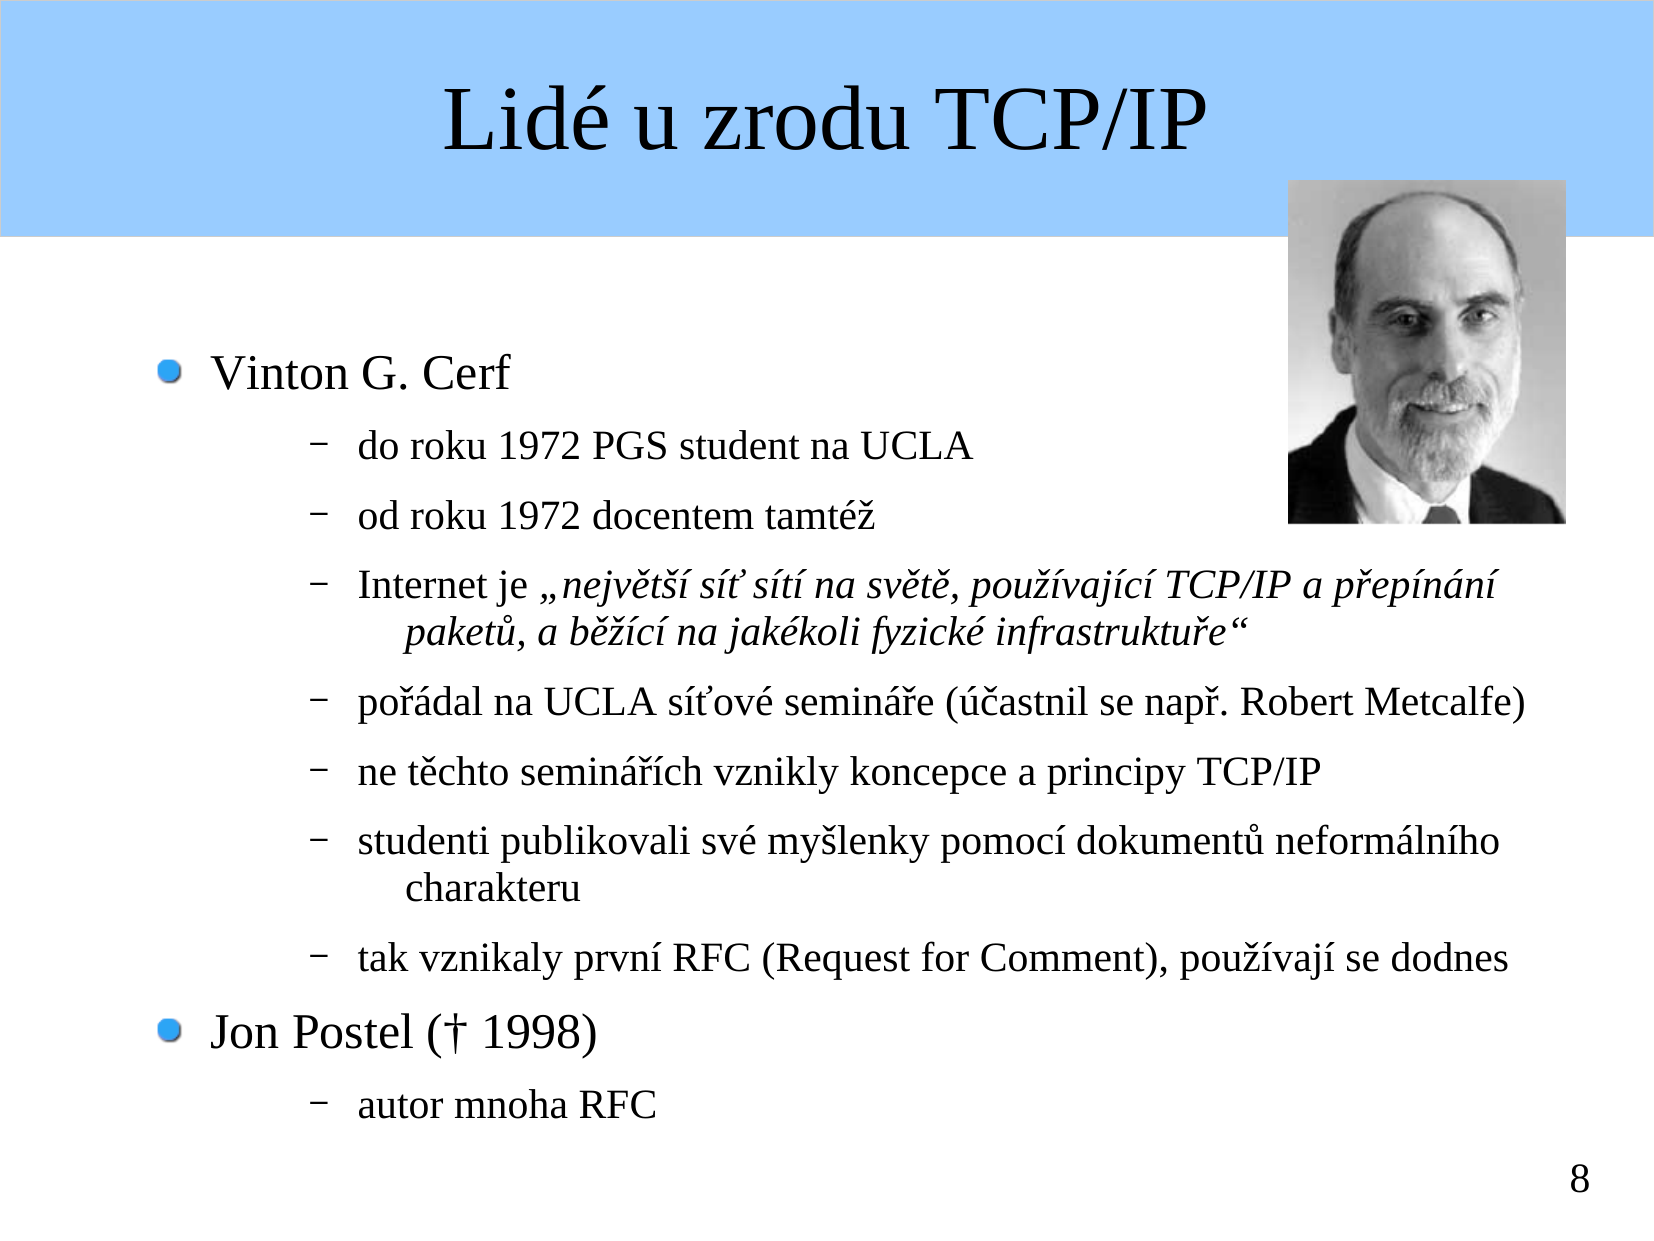

# Lidé u zrodu TCP/IP
Vinton G. Cerf
do roku 1972 PGS student na UCLA
od roku 1972 docentem tamtéž
Internet je „největší síť sítí na světě, používající TCP/IP a přepínání paketů, a běžící na jakékoli fyzické infrastruktuře“
pořádal na UCLA síťové semináře (účastnil se např. Robert Metcalfe)
ne těchto seminářích vznikly koncepce a principy TCP/IP
studenti publikovali své myšlenky pomocí dokumentů neformálního charakteru
tak vznikaly první RFC (Request for Comment), používají se dodnes
Jon Postel († 1998)
autor mnoha RFC